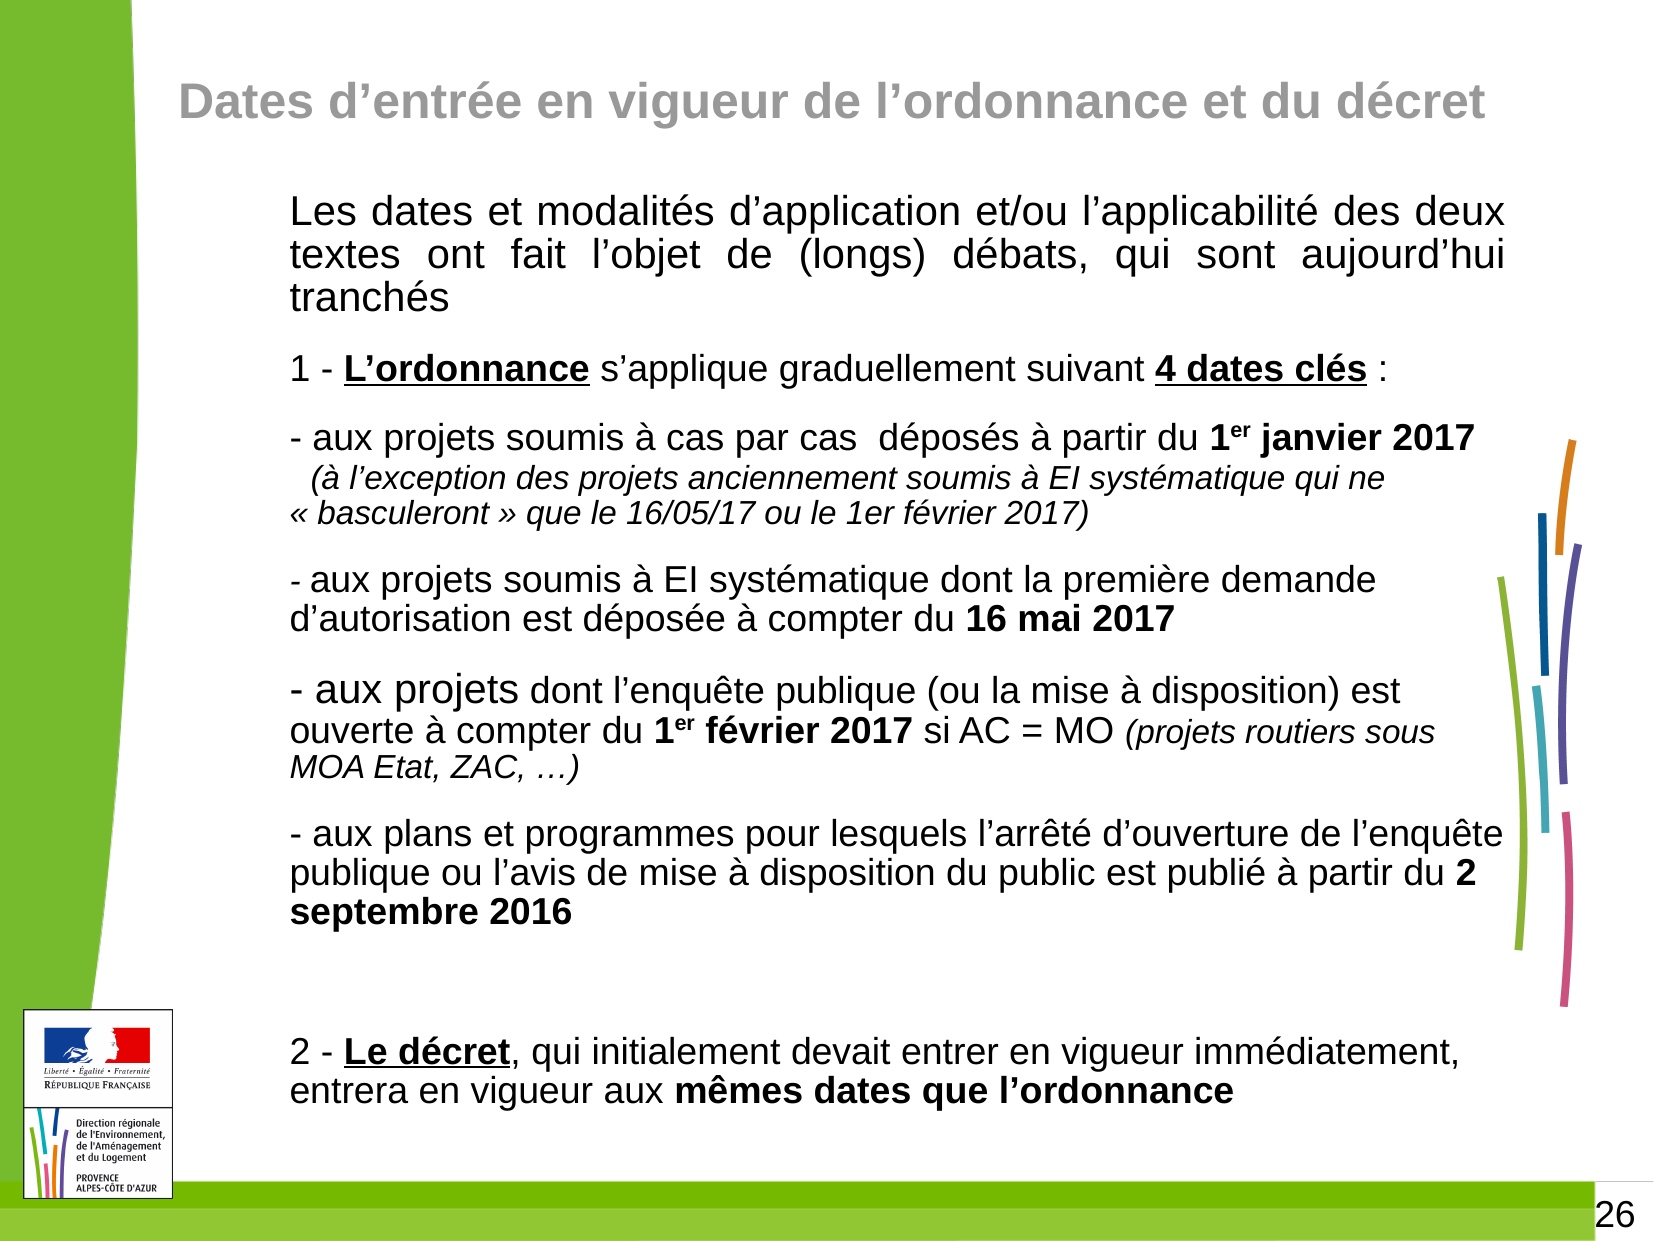

# Dates d’entrée en vigueur de l’ordonnance et du décret
Les dates et modalités d’application et/ou l’applicabilité des deux textes ont fait l’objet de (longs) débats, qui sont aujourd’hui tranchés
1 - L’ordonnance s’applique graduellement suivant 4 dates clés :
- aux projets soumis à cas par cas déposés à partir du 1er janvier 2017 (à l’exception des projets anciennement soumis à EI systématique qui ne « basculeront » que le 16/05/17 ou le 1er février 2017)
- aux projets soumis à EI systématique dont la première demande d’autorisation est déposée à compter du 16 mai 2017
- aux projets dont l’enquête publique (ou la mise à disposition) est ouverte à compter du 1er février 2017 si AC = MO (projets routiers sous MOA Etat, ZAC, …)
- aux plans et programmes pour lesquels l’arrêté d’ouverture de l’enquête publique ou l’avis de mise à disposition du public est publié à partir du 2 septembre 2016
2 - Le décret, qui initialement devait entrer en vigueur immédiatement, entrera en vigueur aux mêmes dates que l’ordonnance